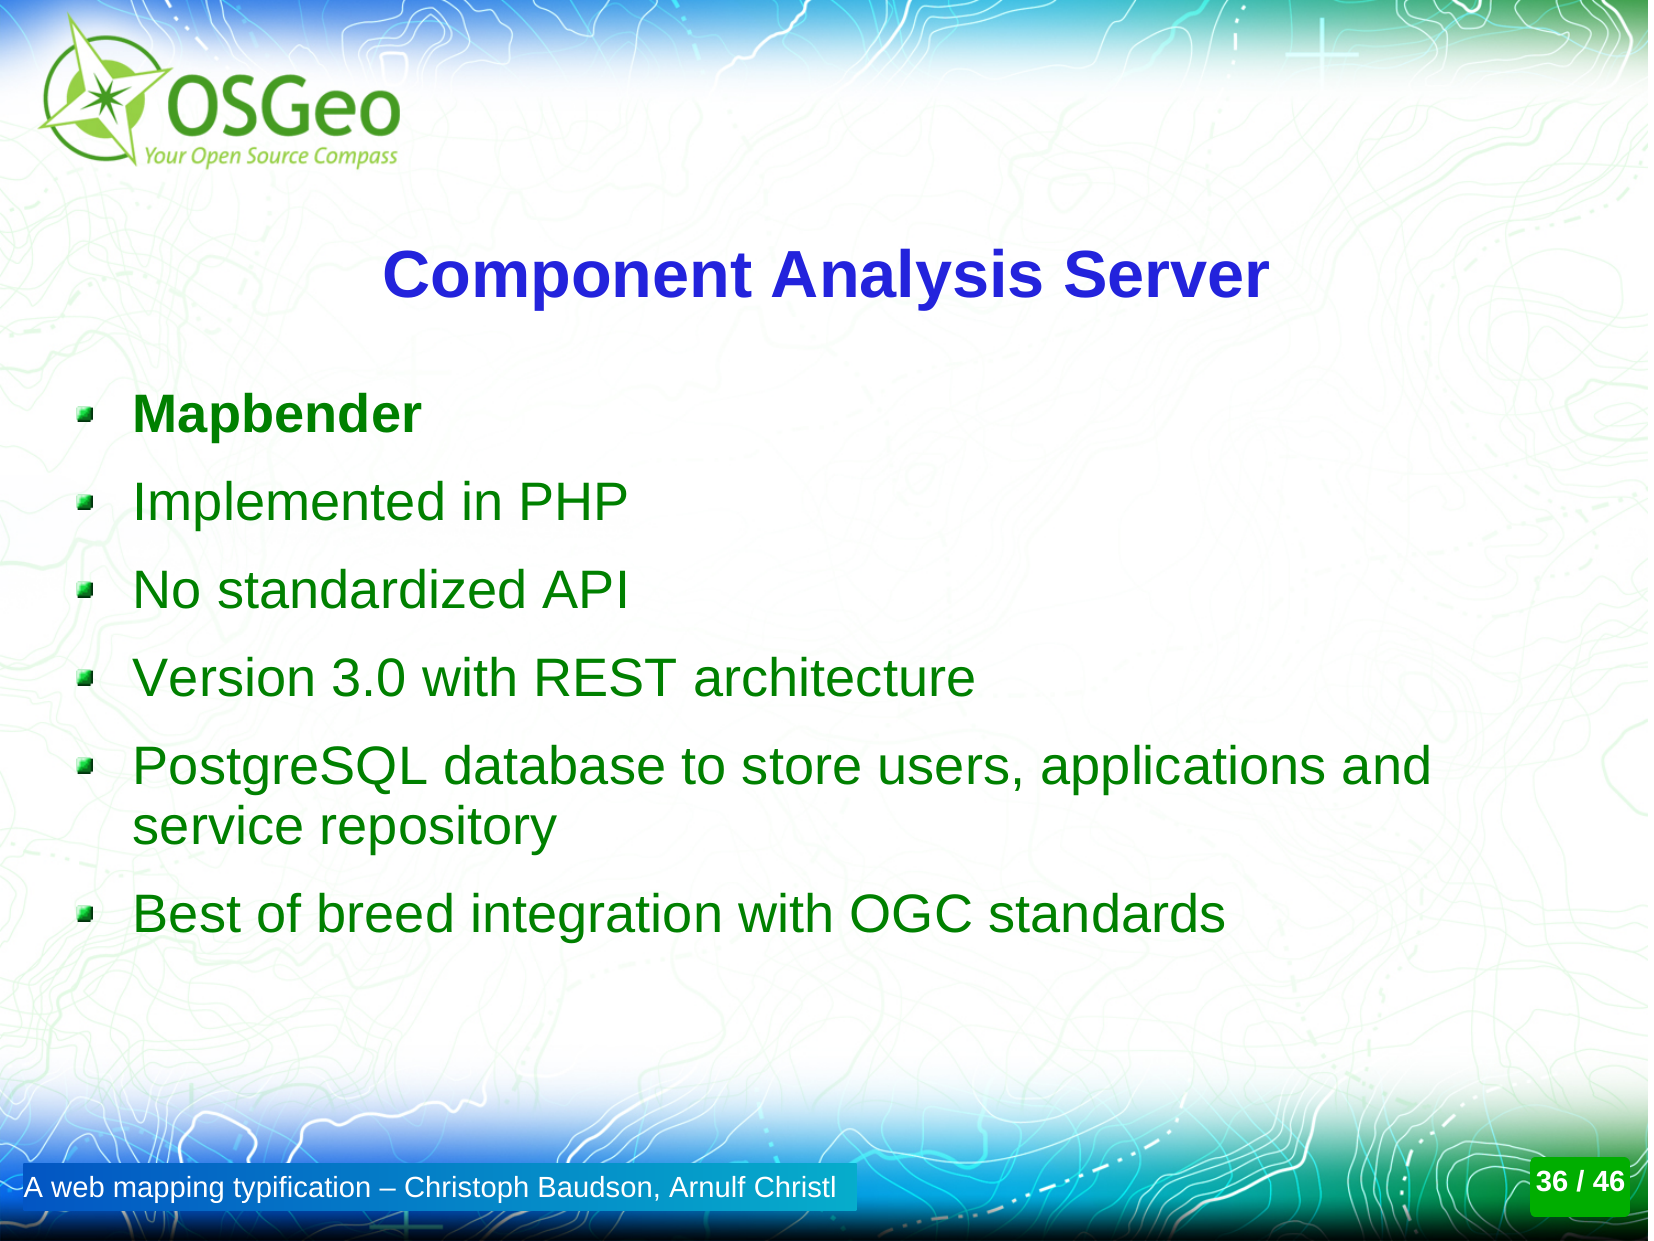

# Component Analysis Server
Mapbender
Implemented in PHP
No standardized API
Version 3.0 with REST architecture
PostgreSQL database to store users, applications and service repository
Best of breed integration with OGC standards